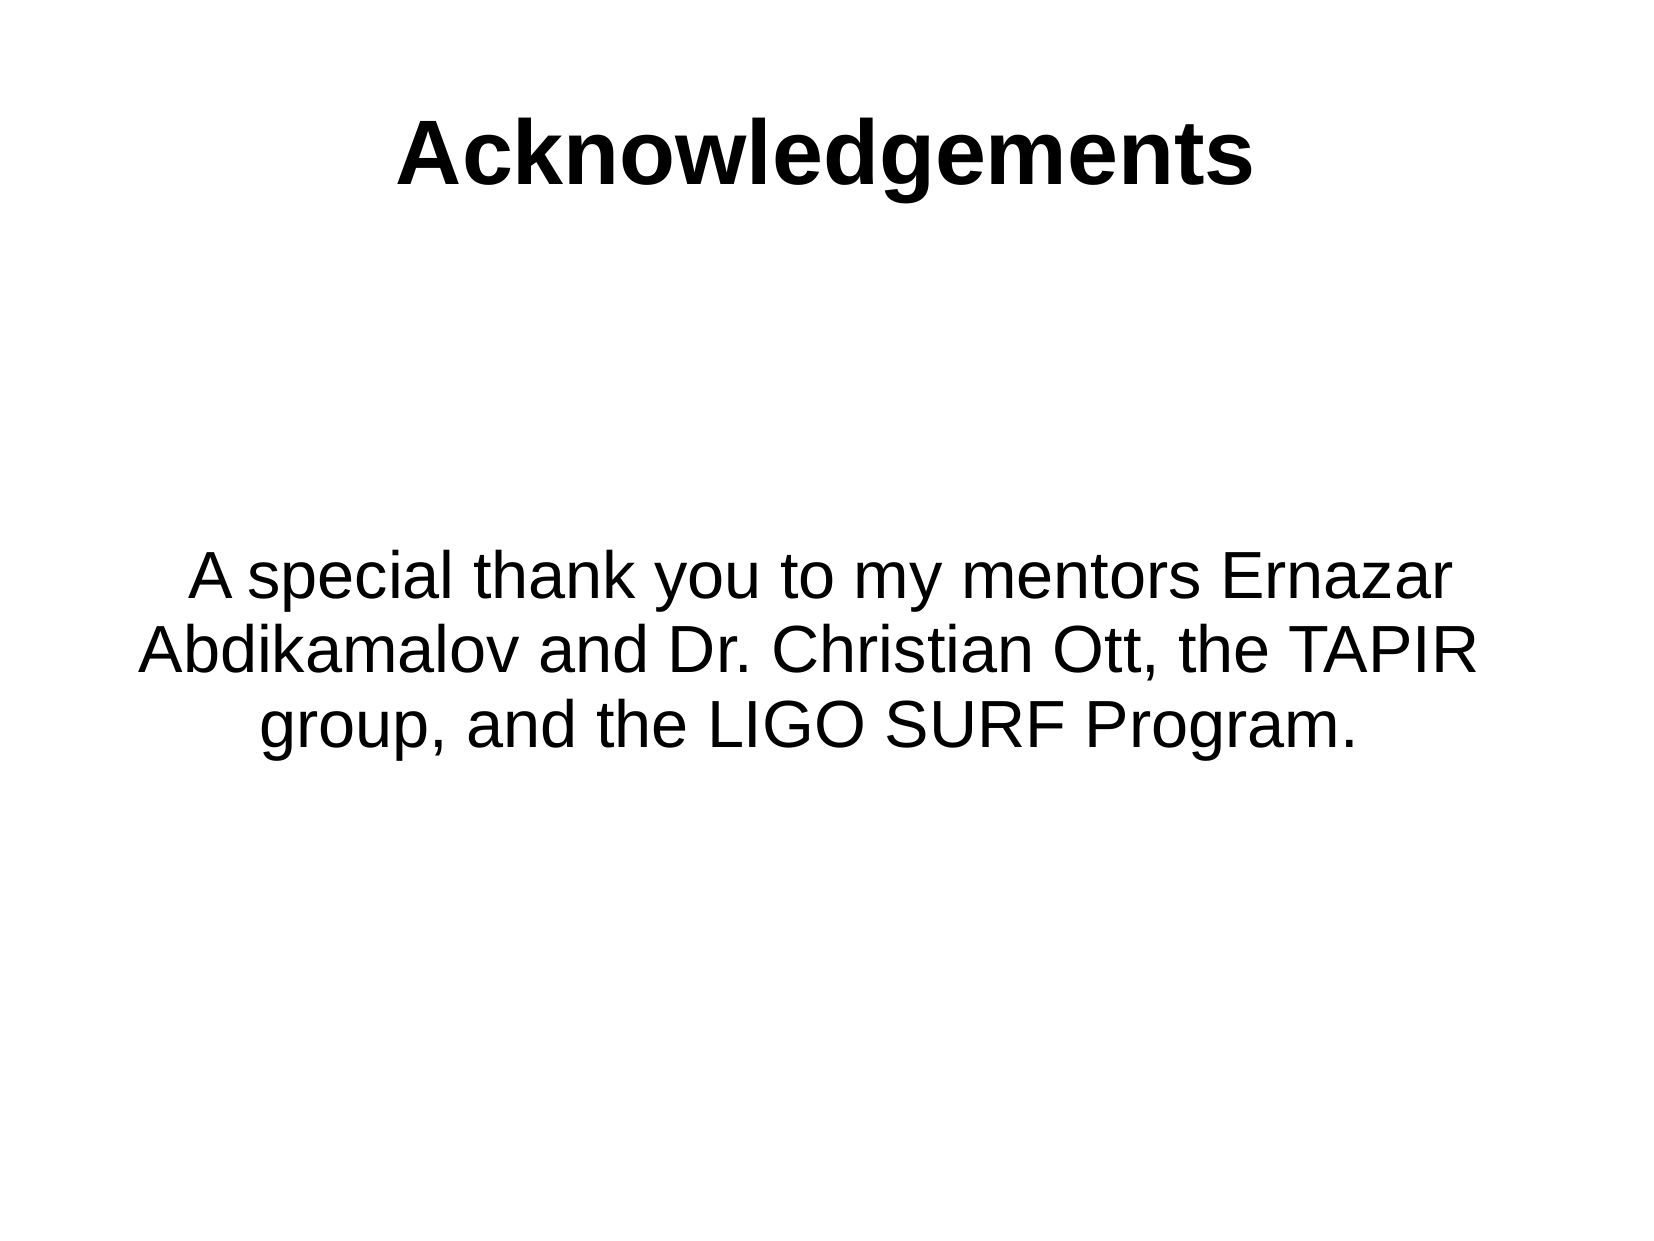

# Acknowledgements
A special thank you to my mentors Ernazar Abdikamalov and Dr. Christian Ott, the TAPIR group, and the LIGO SURF Program.